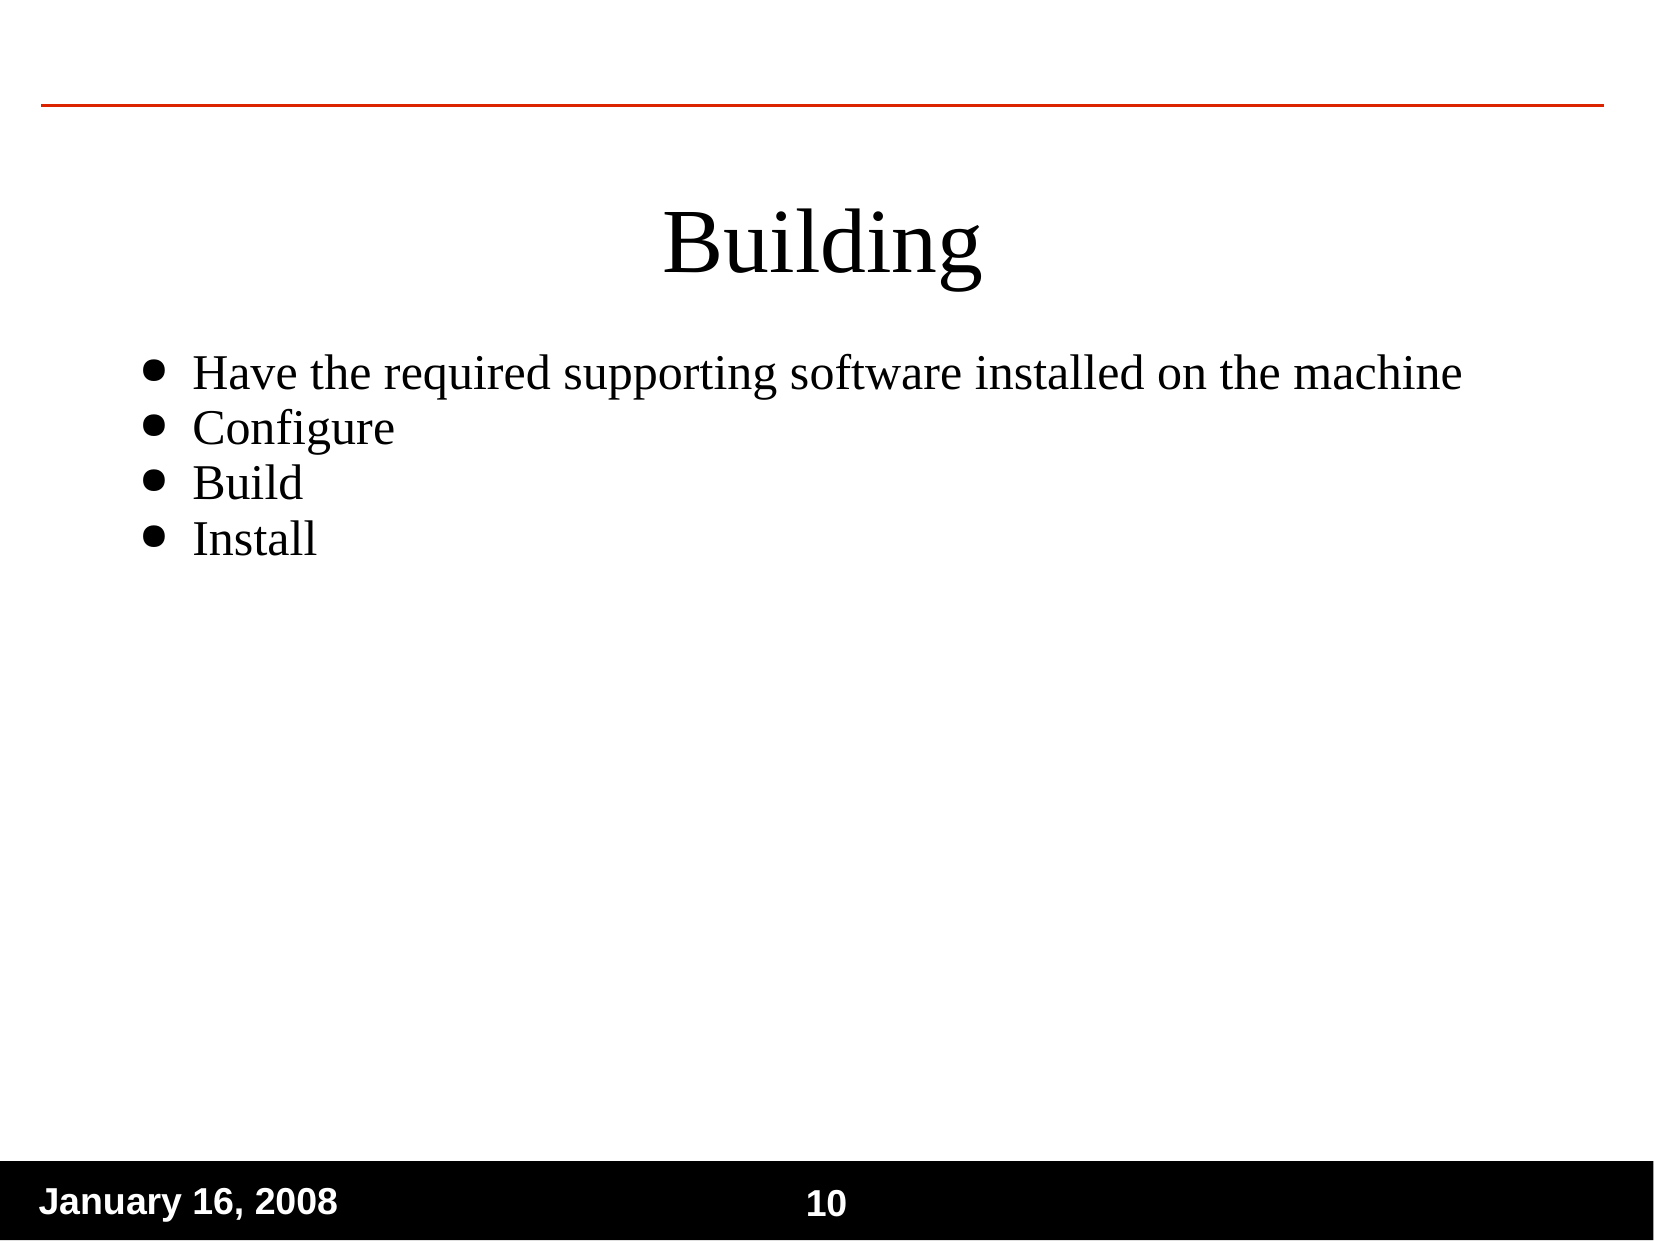

# Building
Have the required supporting software installed on the machine
Configure
Build
Install